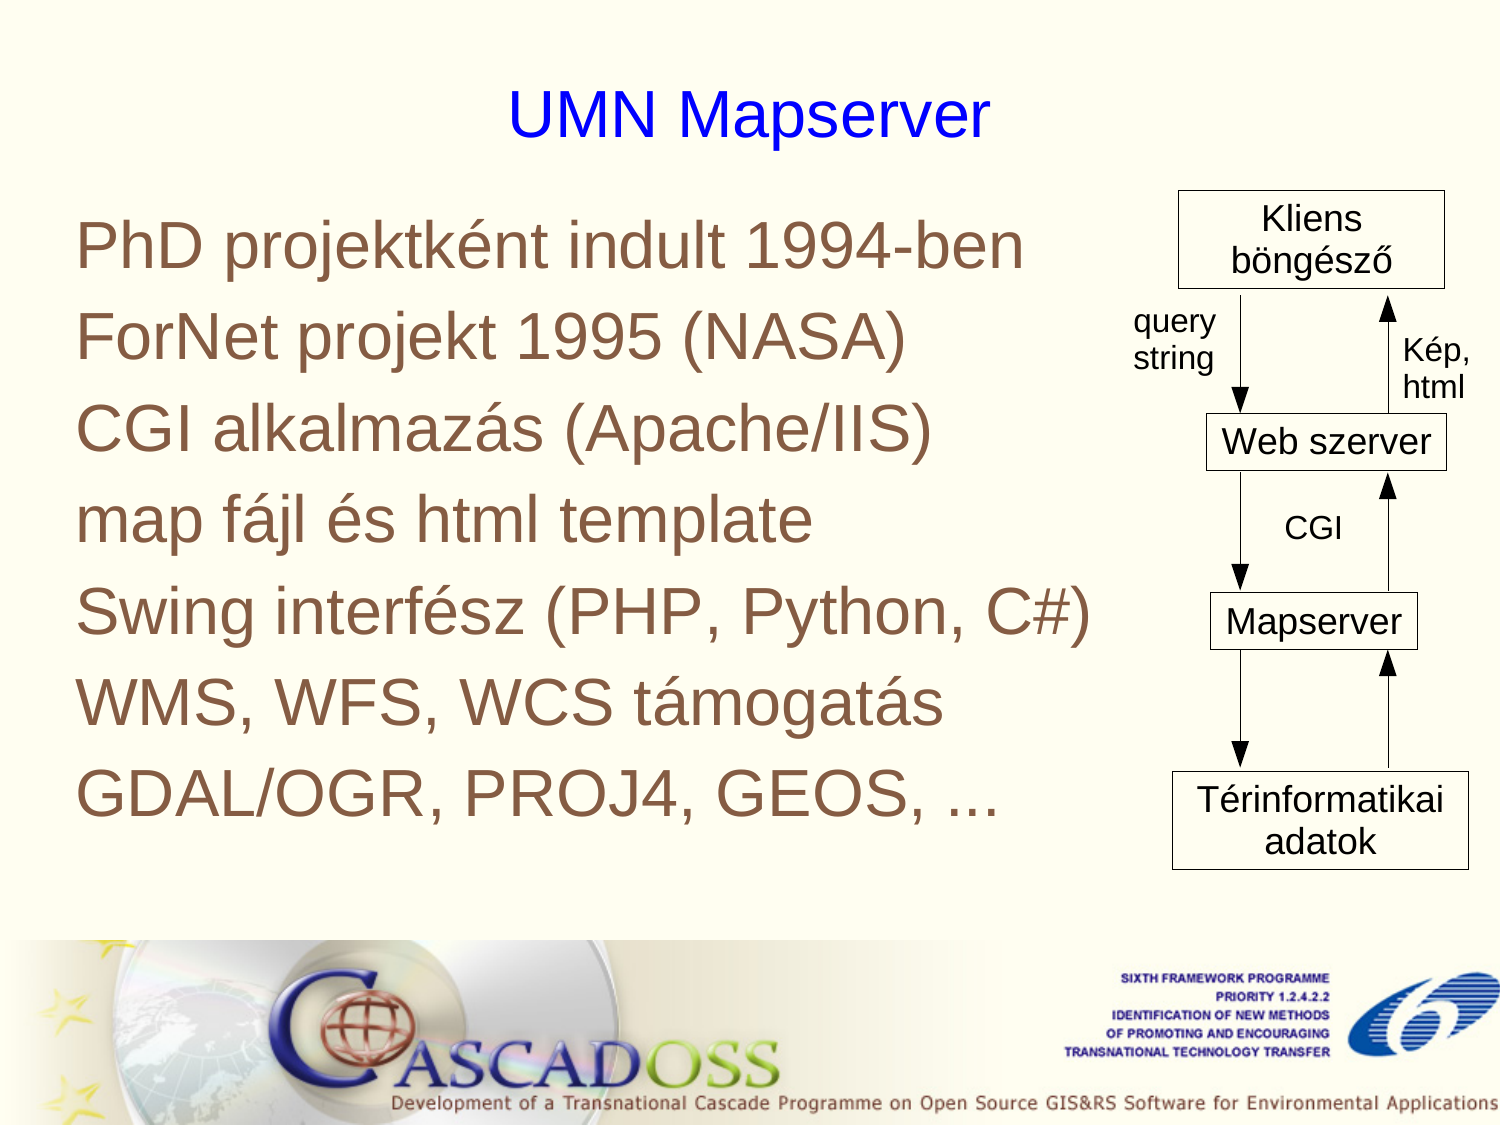

# UMN Mapserver
Kliens
böngésző
PhD projektként indult 1994-ben
ForNet projekt 1995 (NASA)
CGI alkalmazás (Apache/IIS)
map fájl és html template
Swing interfész (PHP, Python, C#)
WMS, WFS, WCS támogatás
GDAL/OGR, PROJ4, GEOS, ...
query
string
Kép,
html
Web szerver
CGI
Mapserver
Térinformatikai adatok